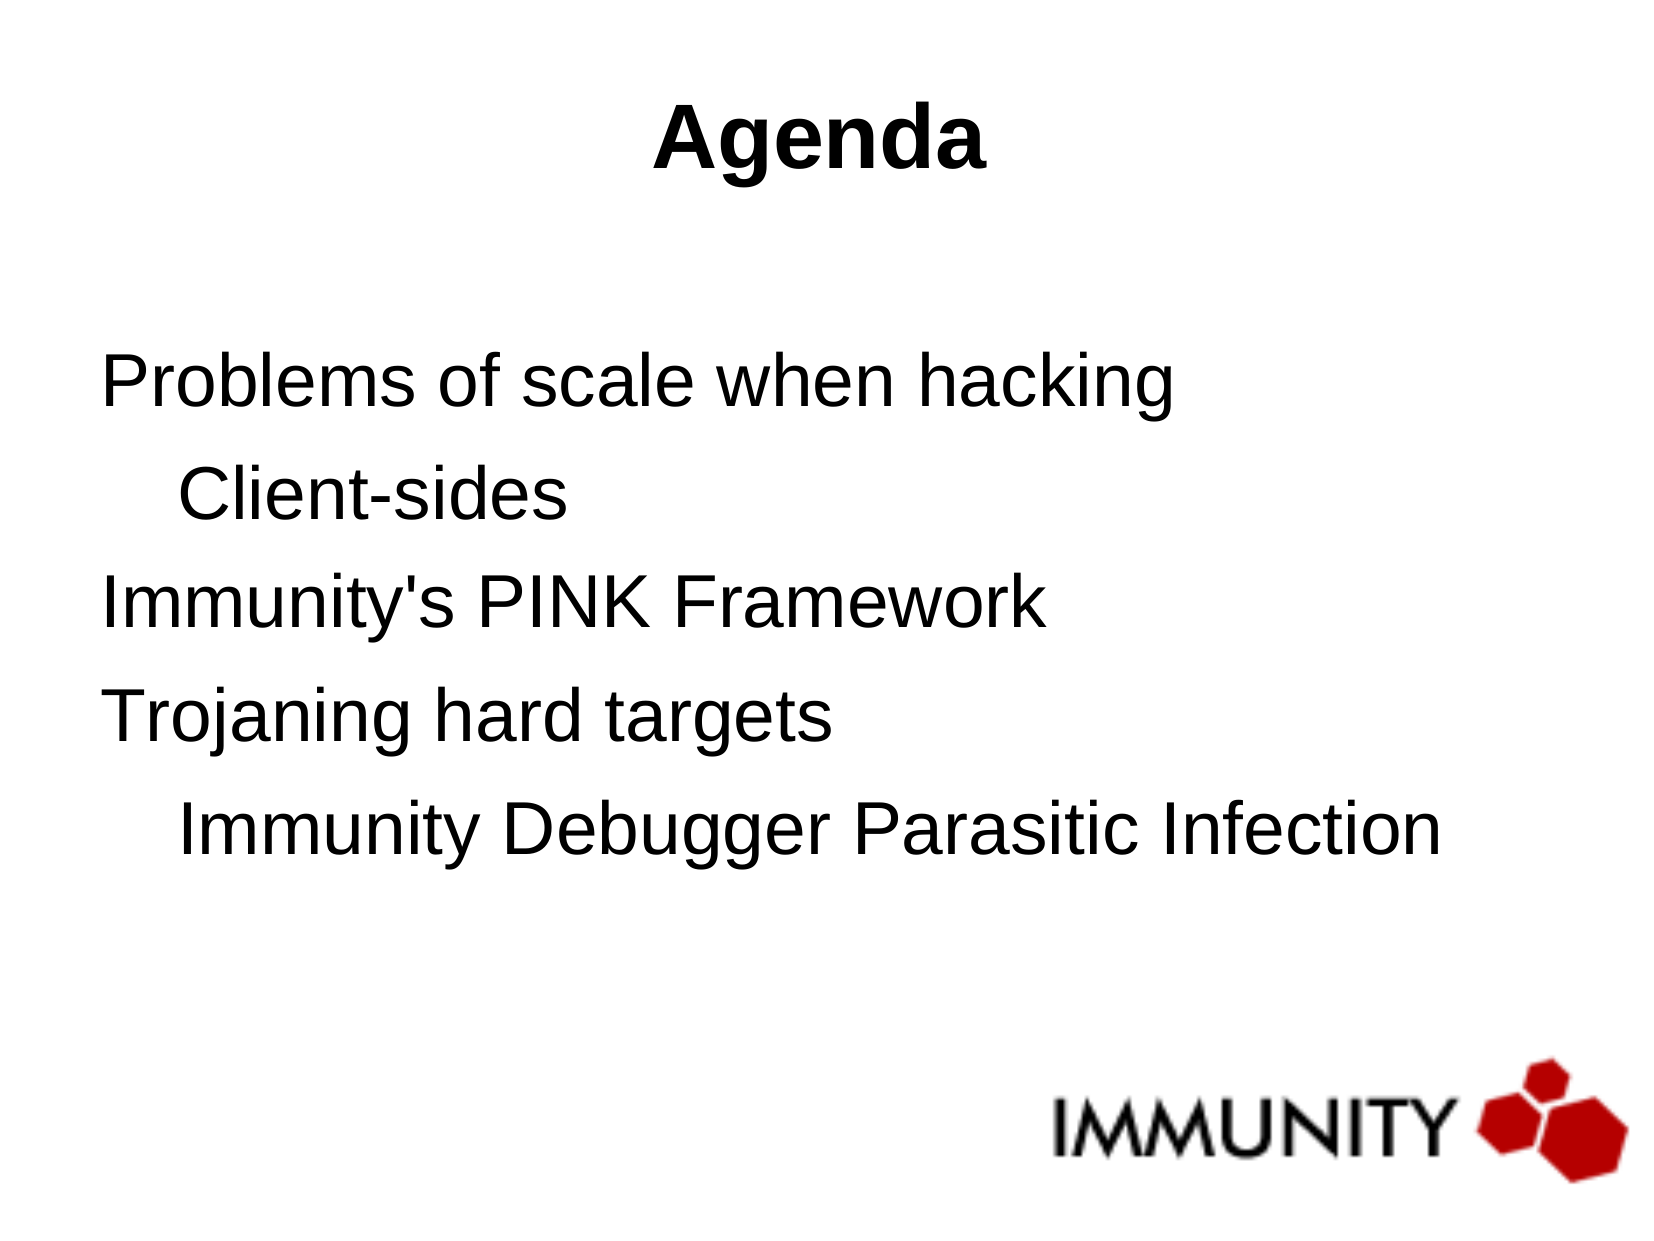

# Agenda
Problems of scale when hacking
Client-sides
Immunity's PINK Framework
Trojaning hard targets
Immunity Debugger Parasitic Infection